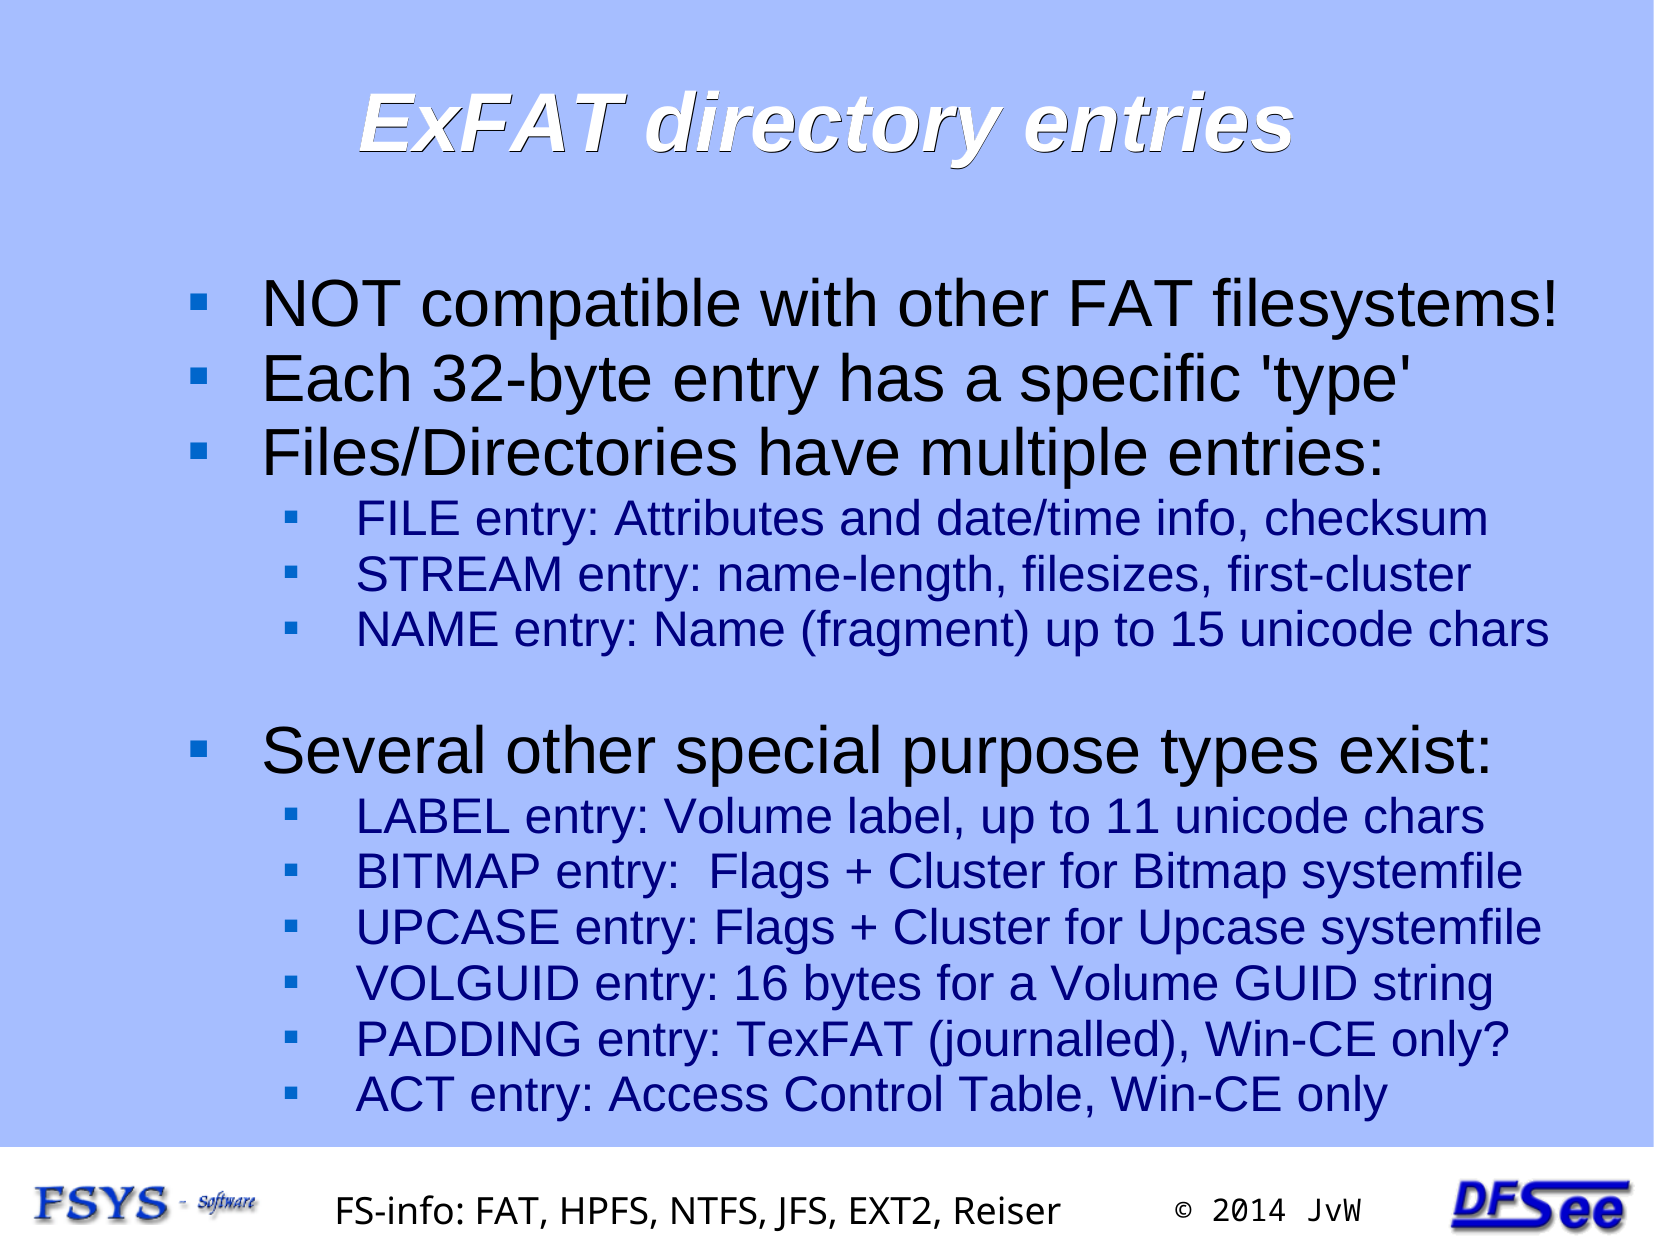

# ExFAT directory entries
NOT compatible with other FAT filesystems!
Each 32-byte entry has a specific 'type'
Files/Directories have multiple entries:
FILE entry: Attributes and date/time info, checksum
STREAM entry: name-length, filesizes, first-cluster
NAME entry: Name (fragment) up to 15 unicode chars
Several other special purpose types exist:
LABEL entry: Volume label, up to 11 unicode chars
BITMAP entry: Flags + Cluster for Bitmap systemfile
UPCASE entry: Flags + Cluster for Upcase systemfile
VOLGUID entry: 16 bytes for a Volume GUID string
PADDING entry: TexFAT (journalled), Win-CE only?
ACT entry: Access Control Table, Win-CE only